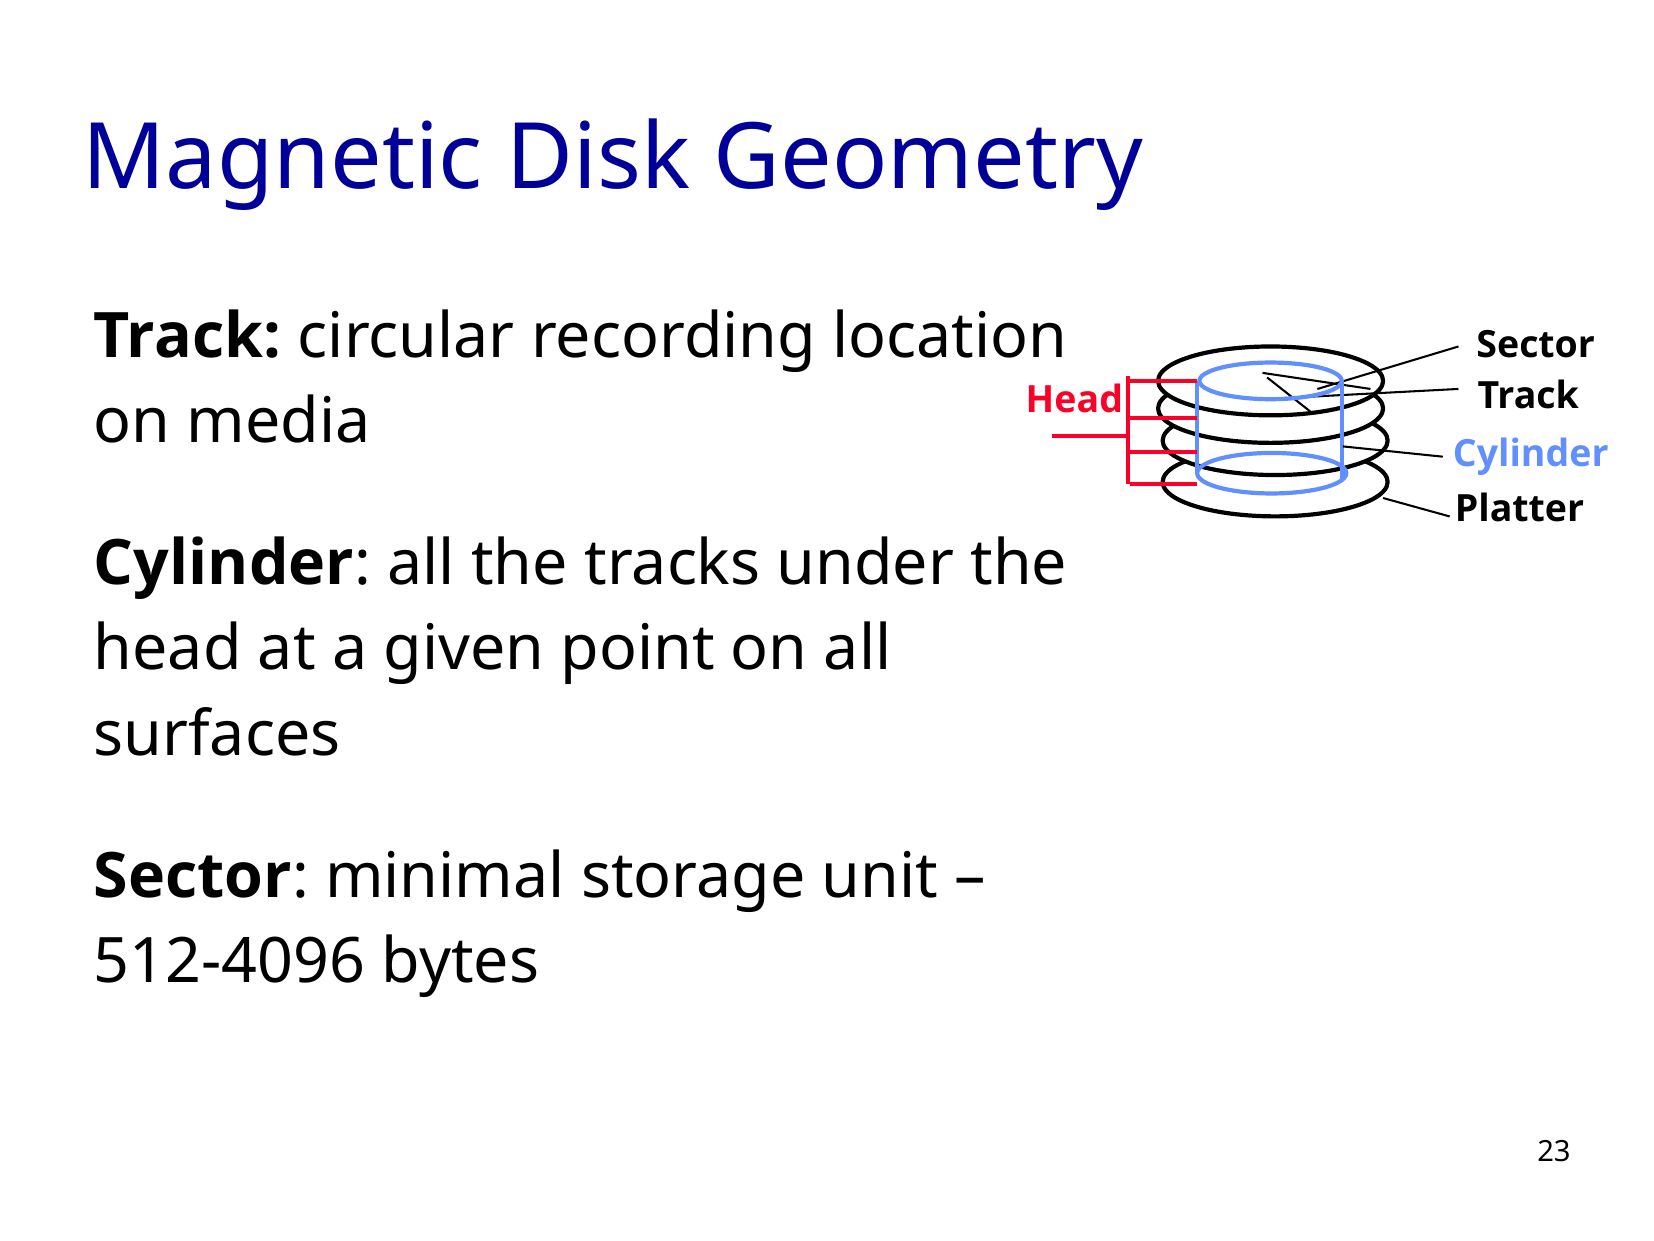

# Magnetic Disk Geometry
Track: circular recording location on media
Cylinder: all the tracks under the
head at a given point on all surfaces
Sector: minimal storage unit – 512-4096 bytes
Sector
Cylinder
Track
Head
Platter
23